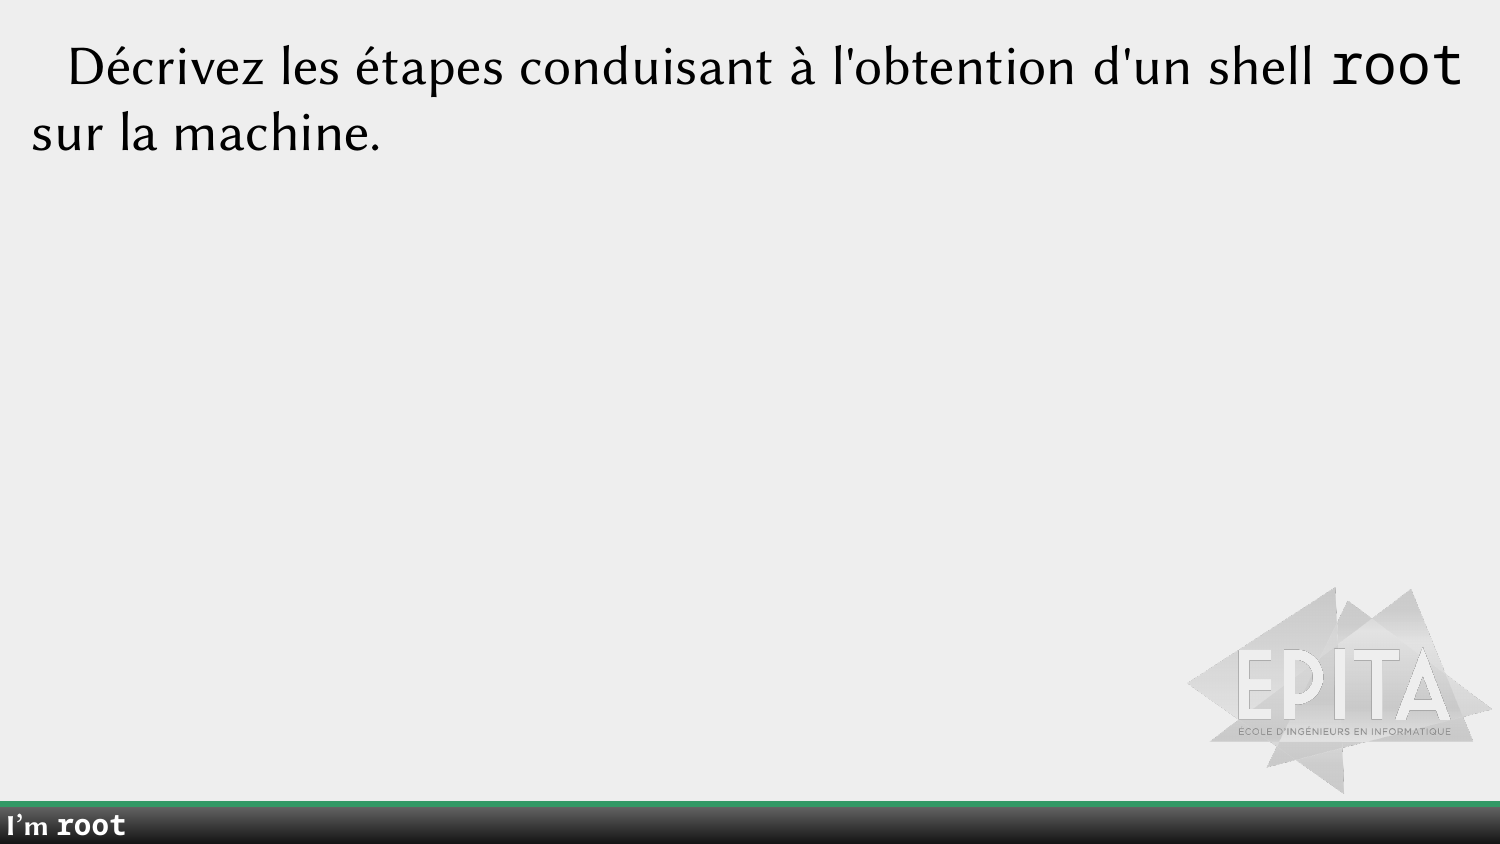

Décrivez les étapes conduisant à l'obtention d'un shell root sur la machine.
# I’m root